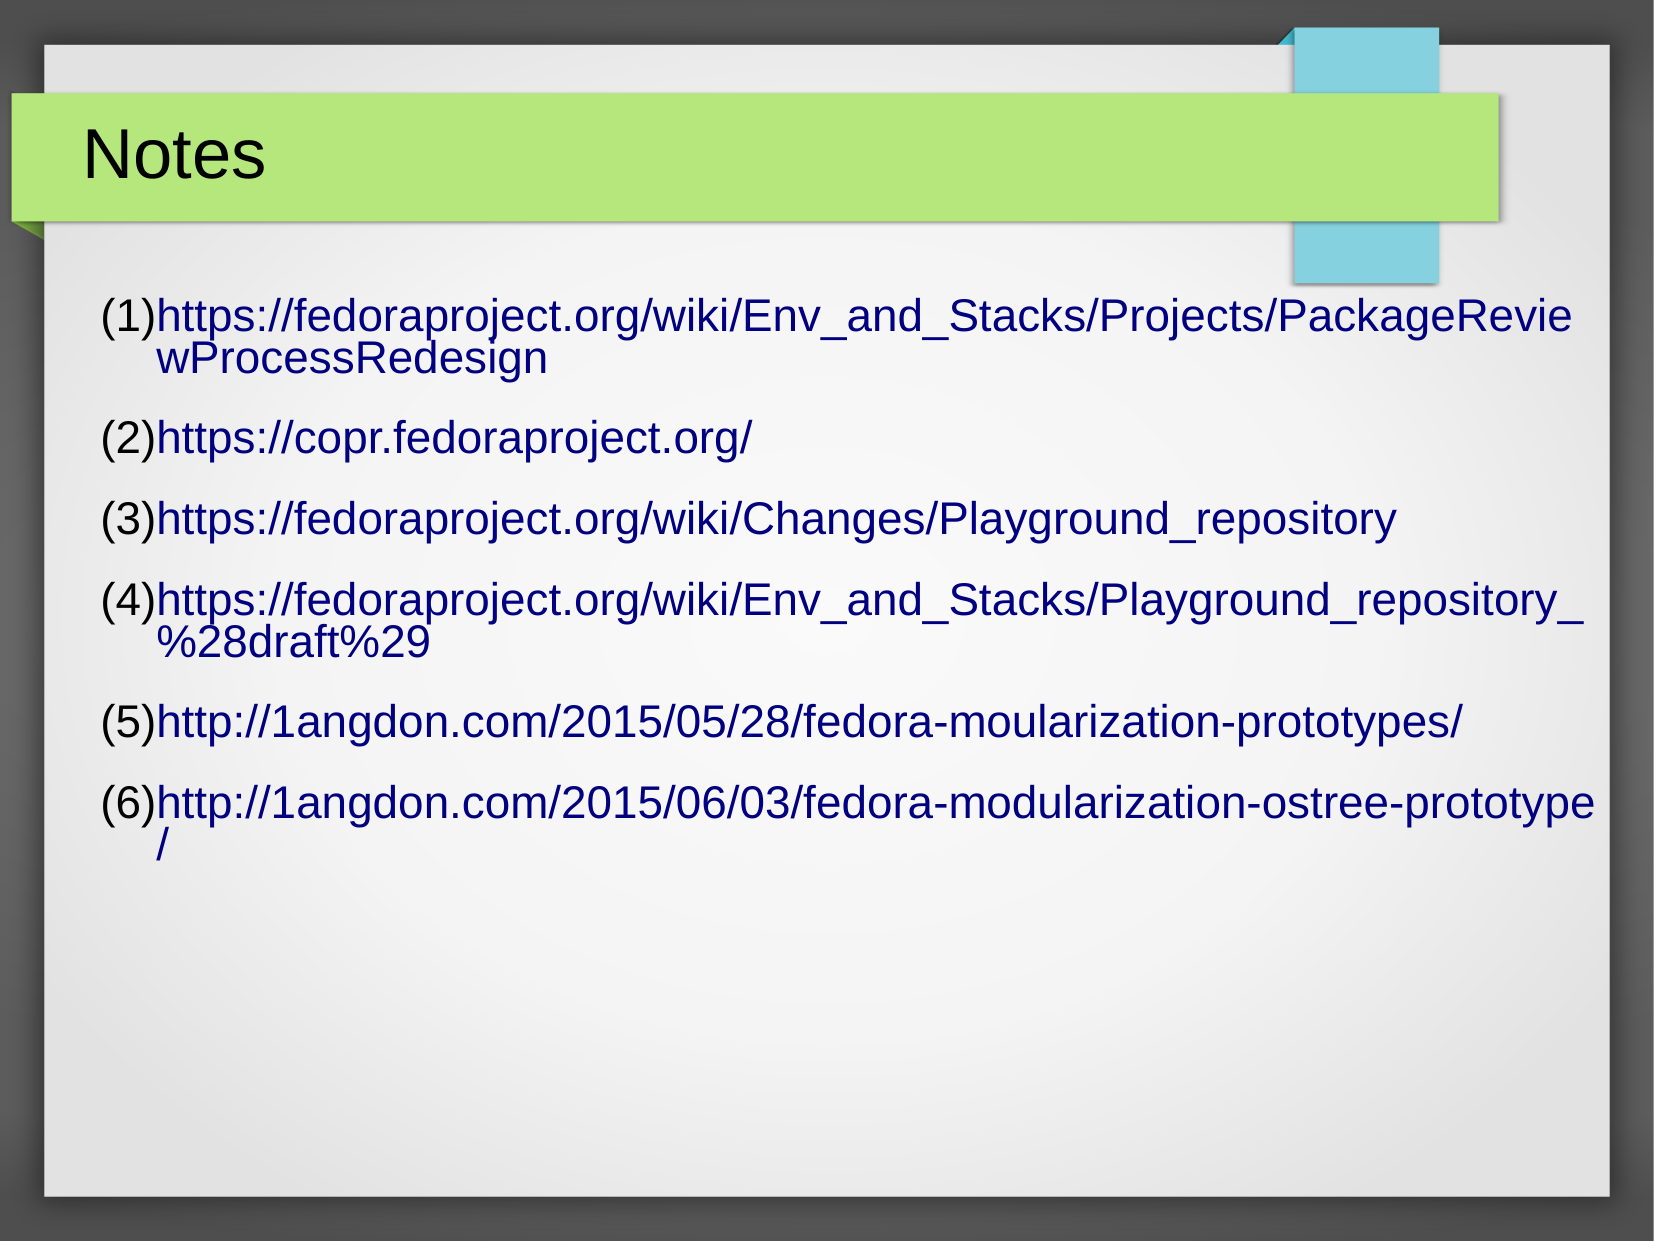

# Notes
https://fedoraproject.org/wiki/Env_and_Stacks/Projects/PackageReviewProcessRedesign
https://copr.fedoraproject.org/
https://fedoraproject.org/wiki/Changes/Playground_repository
https://fedoraproject.org/wiki/Env_and_Stacks/Playground_repository_%28draft%29
http://1angdon.com/2015/05/28/fedora-moularization-prototypes/
http://1angdon.com/2015/06/03/fedora-modularization-ostree-prototype/